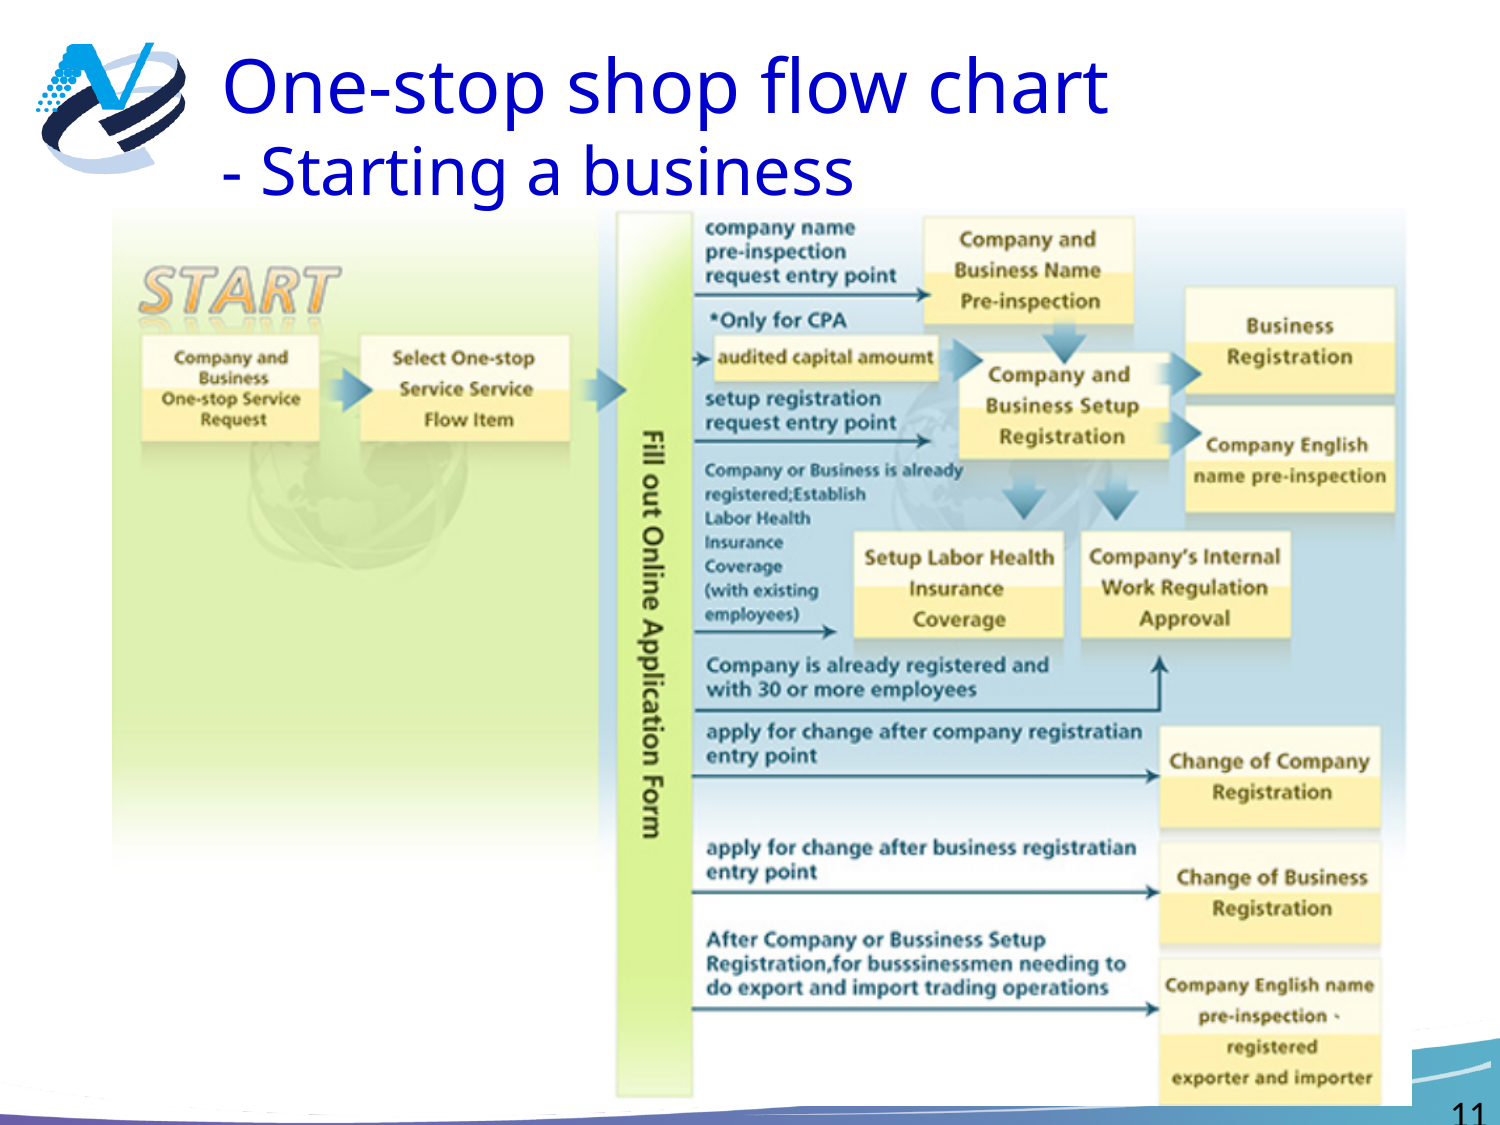

One-stop shop flow chart
- Starting a business